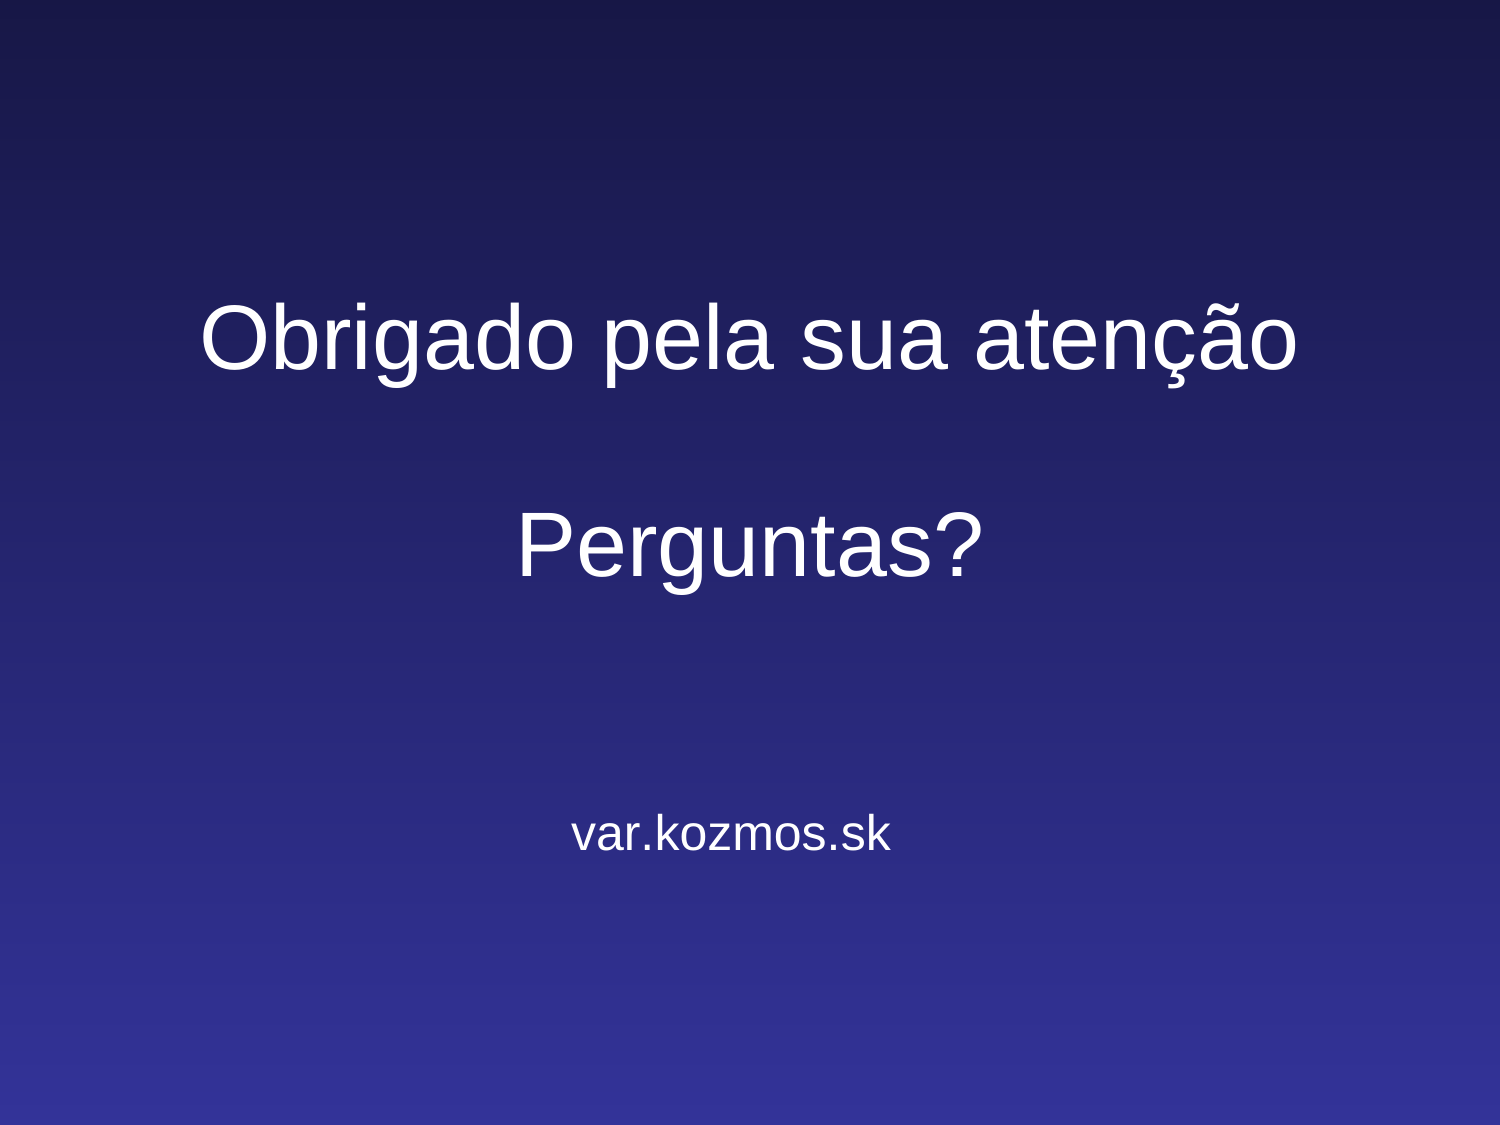

# Obrigado pela sua atenção
Perguntas?
var.kozmos.sk